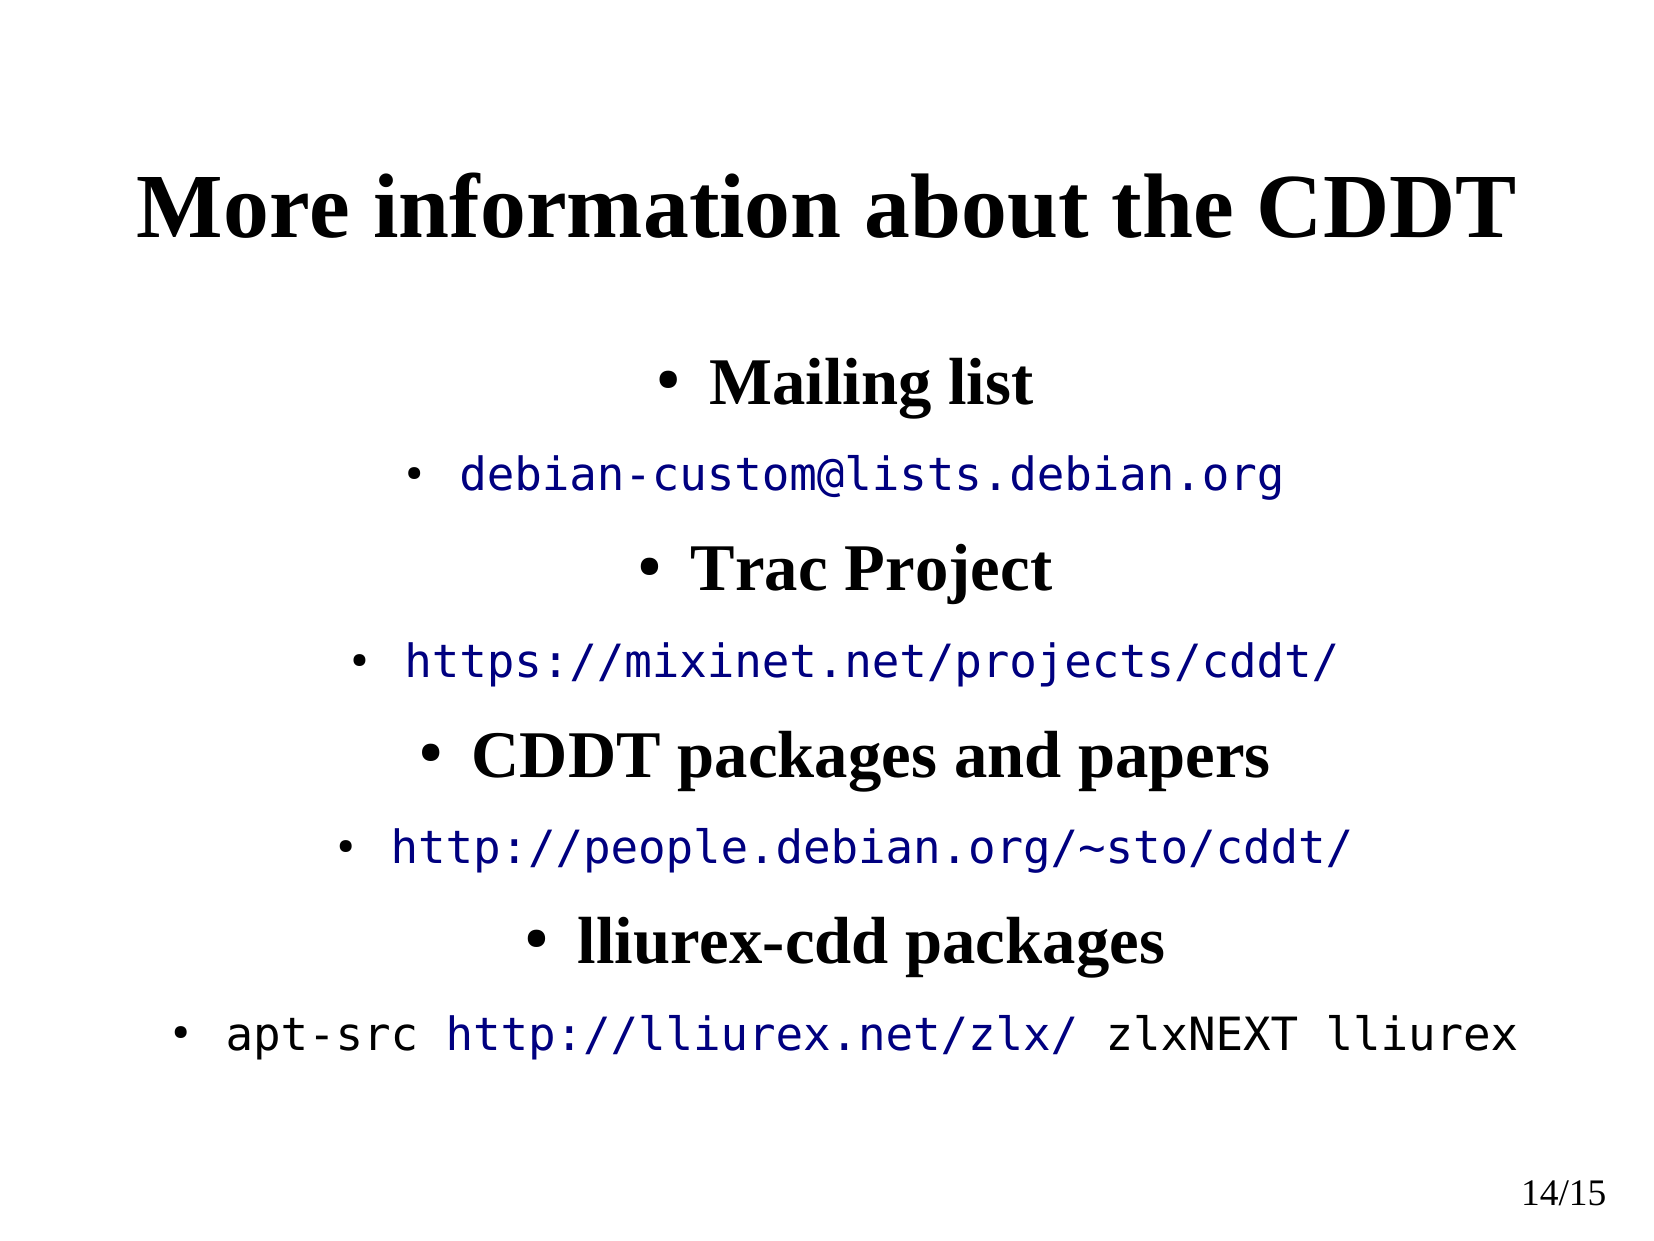

# More information about the CDDT
Mailing list
debian-custom@lists.debian.org
Trac Project
https://mixinet.net/projects/cddt/
CDDT packages and papers
http://people.debian.org/~sto/cddt/
lliurex-cdd packages
apt-src http://lliurex.net/zlx/ zlxNEXT lliurex